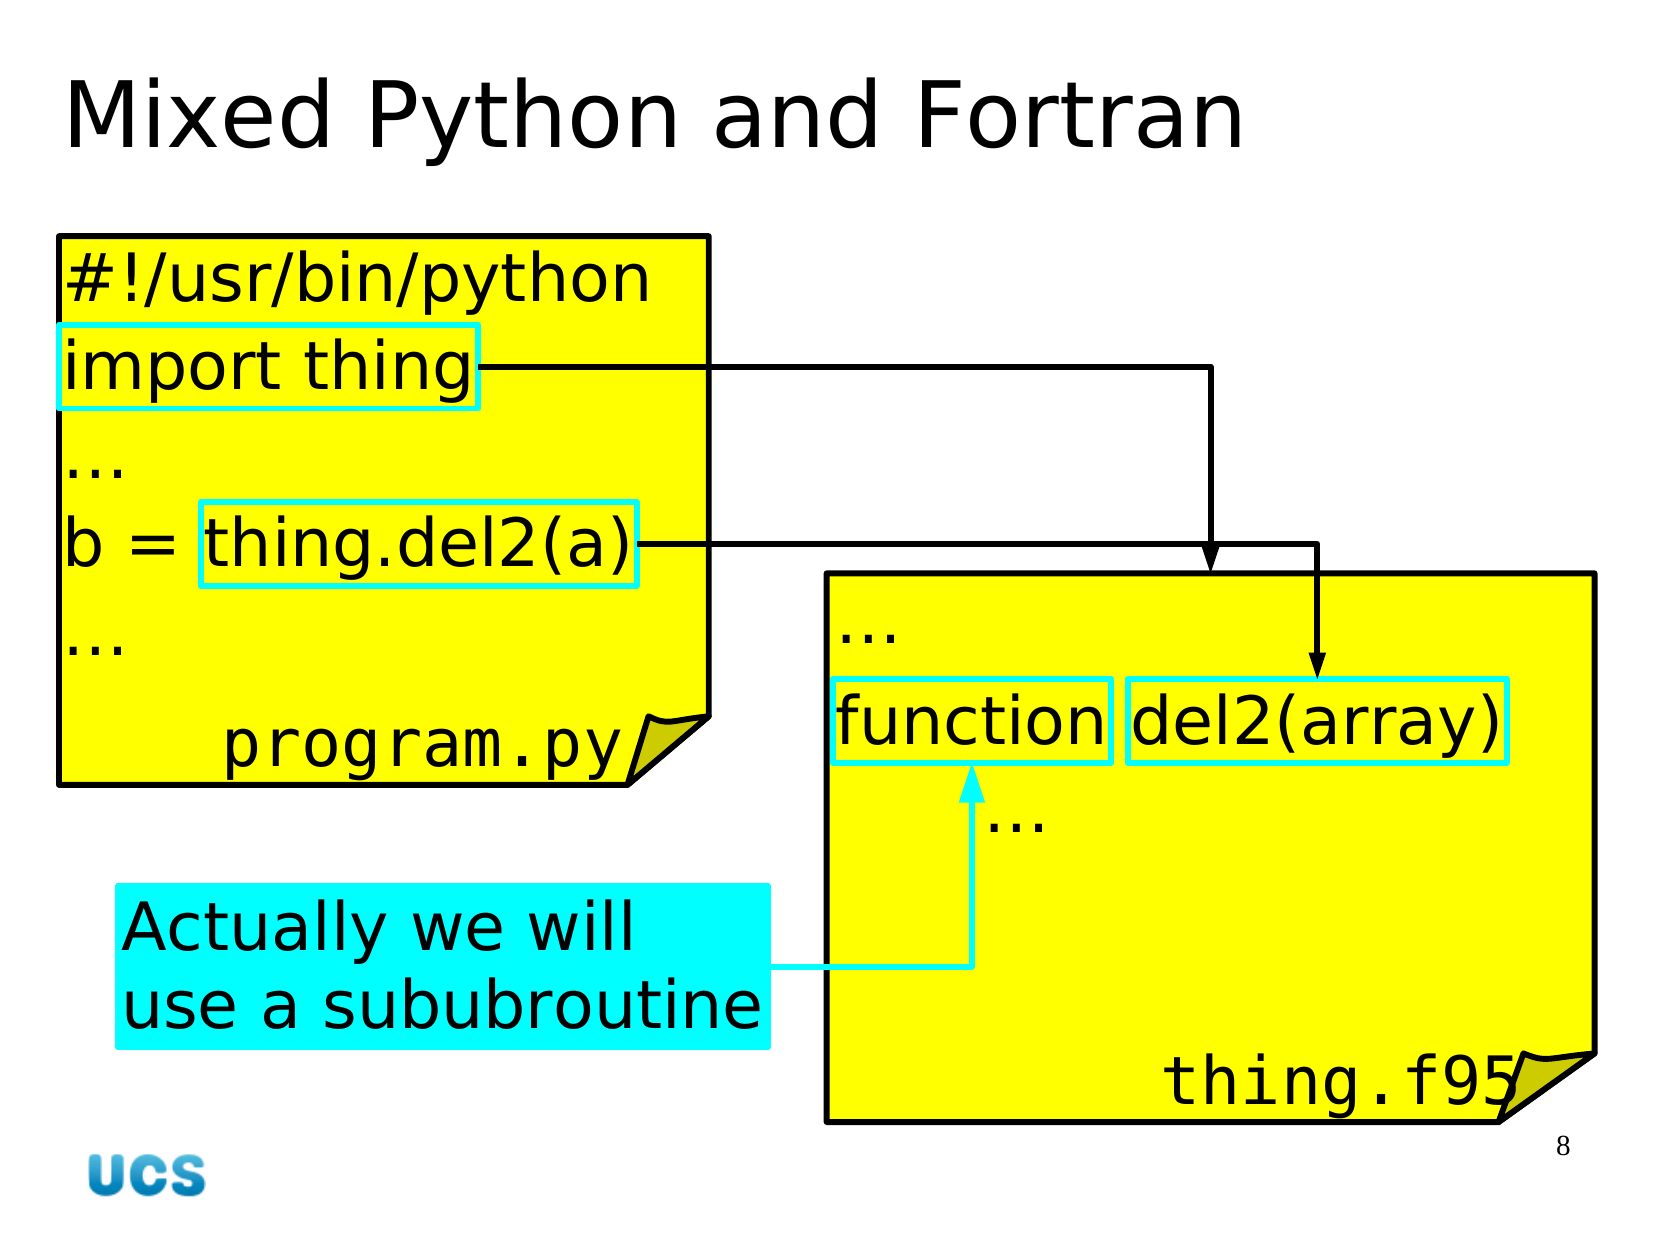

Mixed Python and Fortran
#!/usr/bin/python
import thing
…
b =
thing.del2(a)
…
…
function
del2(array)
program.py
…
Actually we will
use a sububroutine
thing.f95
8